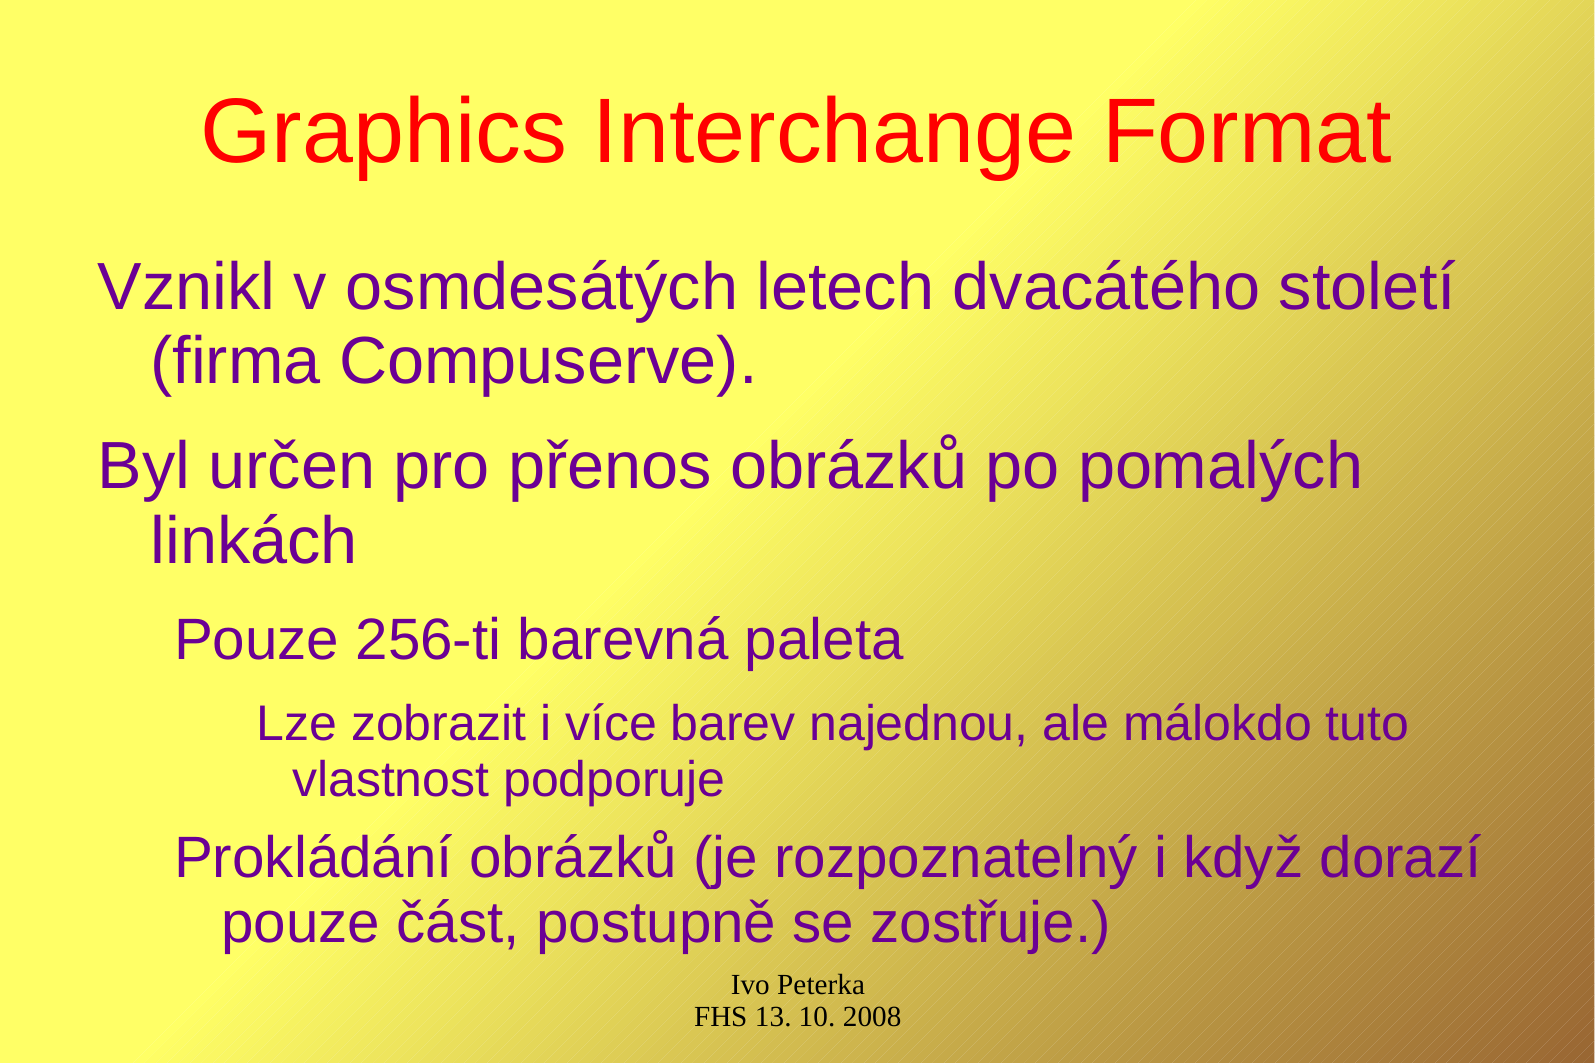

# Graphics Interchange Format
Vznikl v osmdesátých letech dvacátého století (firma Compuserve).
Byl určen pro přenos obrázků po pomalých linkách
Pouze 256-ti barevná paleta
Lze zobrazit i více barev najednou, ale málokdo tuto vlastnost podporuje
Prokládání obrázků (je rozpoznatelný i když dorazí pouze část, postupně se zostřuje.)